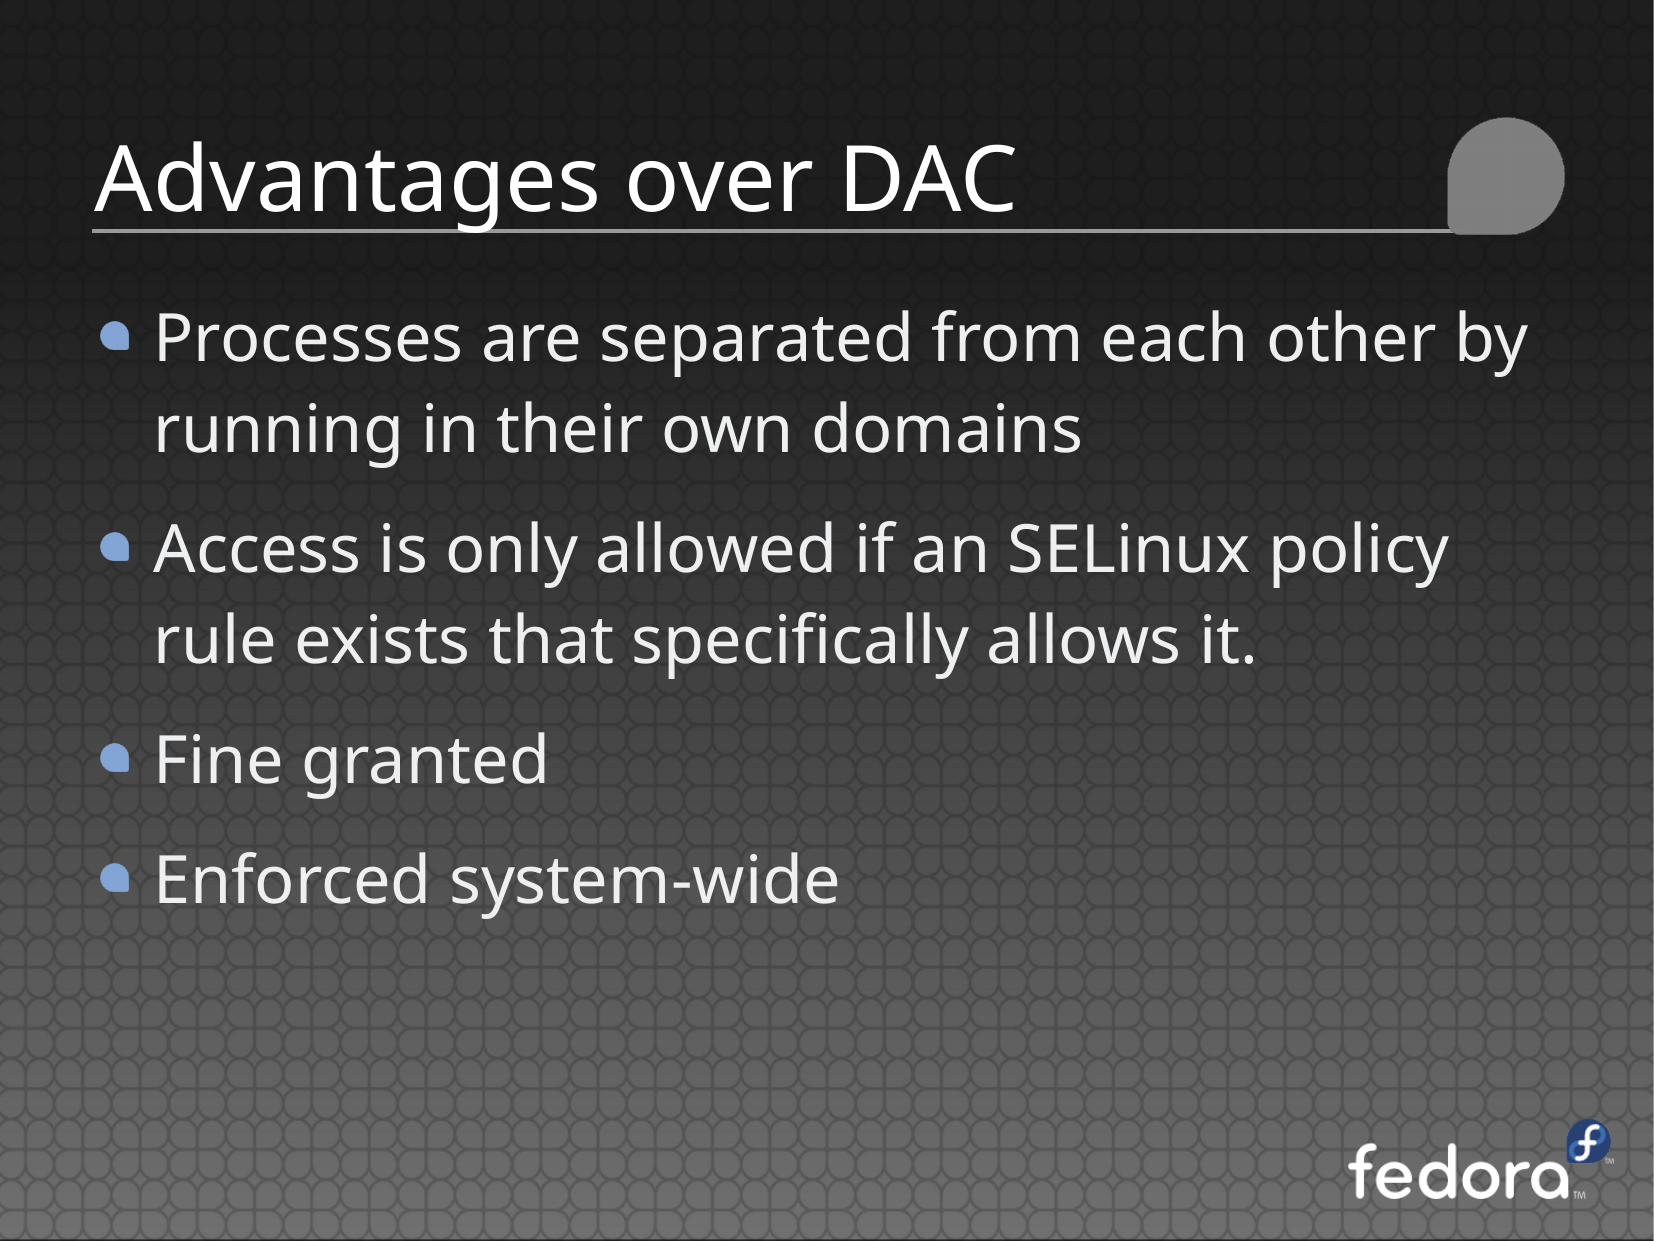

Advantages over DAC
# Processes are separated from each other by running in their own domains
Access is only allowed if an SELinux policy rule exists that specifically allows it.
Fine granted
Enforced system-wide